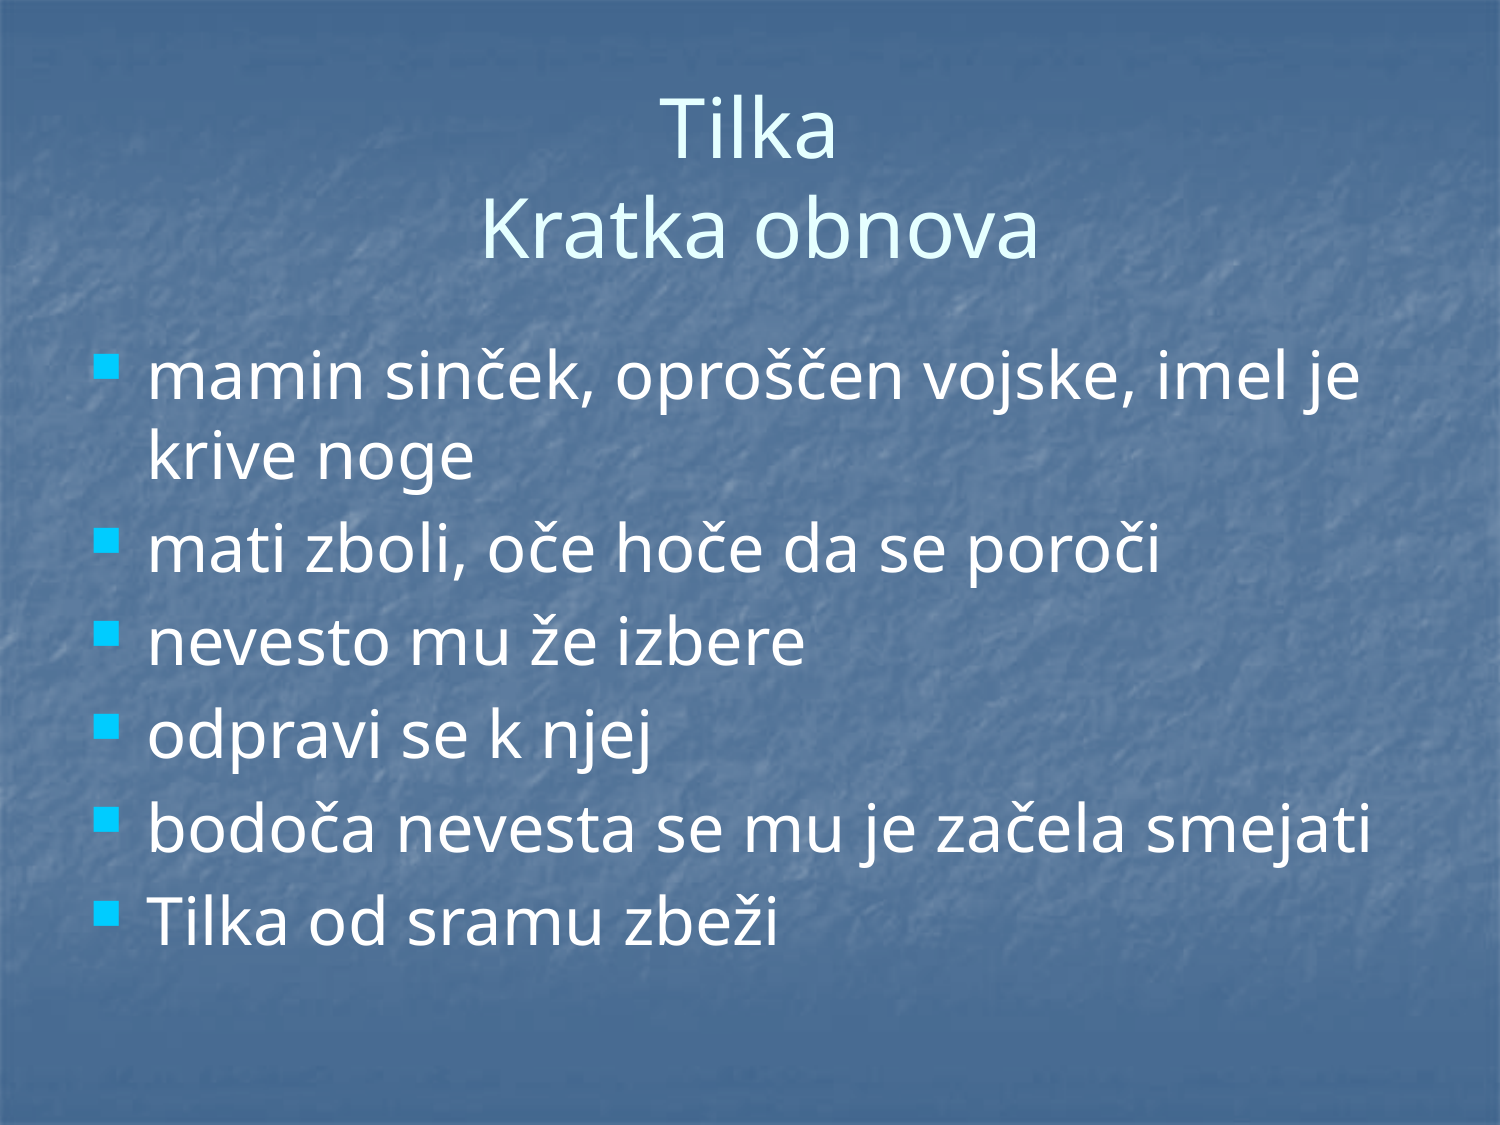

# Tilka Kratka obnova
mamin sinček, oproščen vojske, imel je krive noge
mati zboli, oče hoče da se poroči
nevesto mu že izbere
odpravi se k njej
bodoča nevesta se mu je začela smejati
Tilka od sramu zbeži